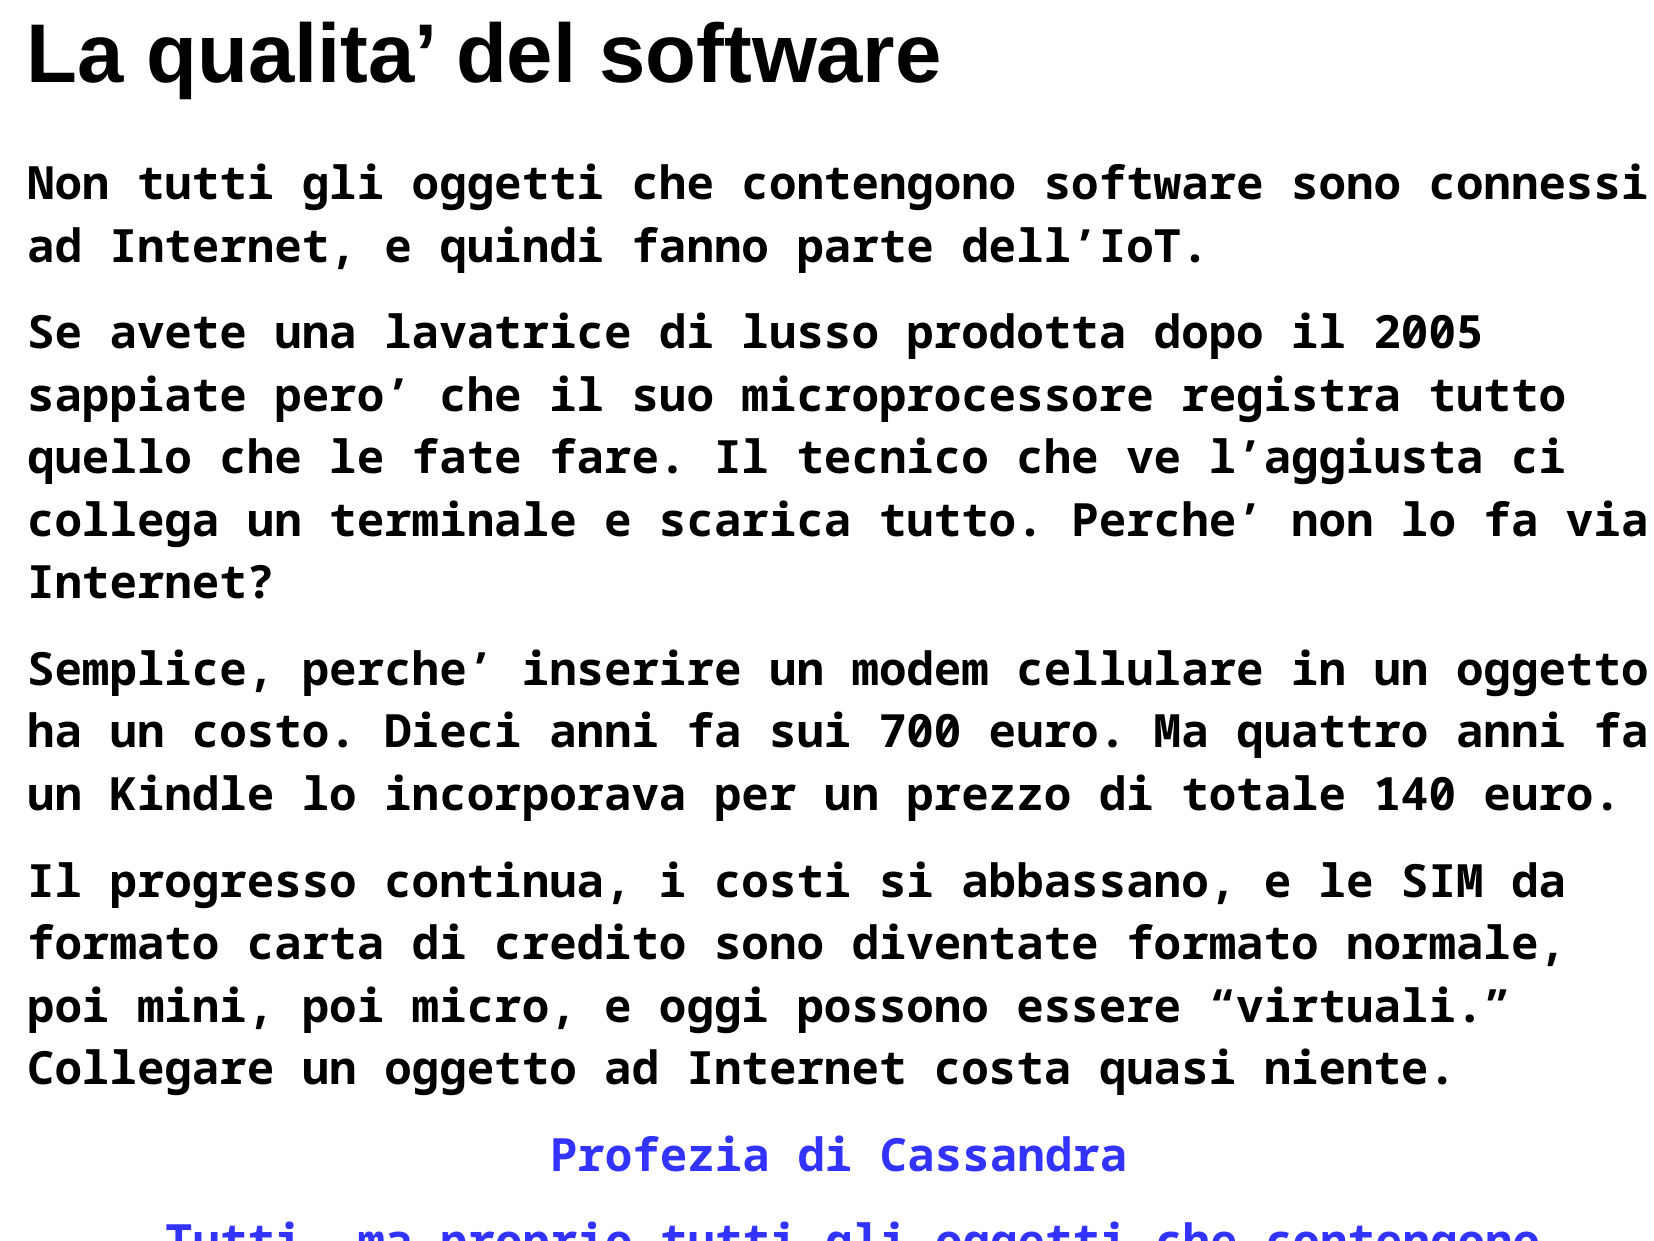

La qualita’ del software
Non tutti gli oggetti che contengono software sono connessi ad Internet, e quindi fanno parte dell’IoT.
Se avete una lavatrice di lusso prodotta dopo il 2005 sappiate pero’ che il suo microprocessore registra tutto quello che le fate fare. Il tecnico che ve l’aggiusta ci collega un terminale e scarica tutto. Perche’ non lo fa via Internet?
Semplice, perche’ inserire un modem cellulare in un oggetto ha un costo. Dieci anni fa sui 700 euro. Ma quattro anni fa un Kindle lo incorporava per un prezzo di totale 140 euro.
Il progresso continua, i costi si abbassano, e le SIM da formato carta di credito sono diventate formato normale, poi mini, poi micro, e oggi possono essere “virtuali.” Collegare un oggetto ad Internet costa quasi niente.
Profezia di Cassandra
 Tutti, ma proprio tutti gli oggetti che contengono software sono destinati a diventare comunque parte dell’IoT